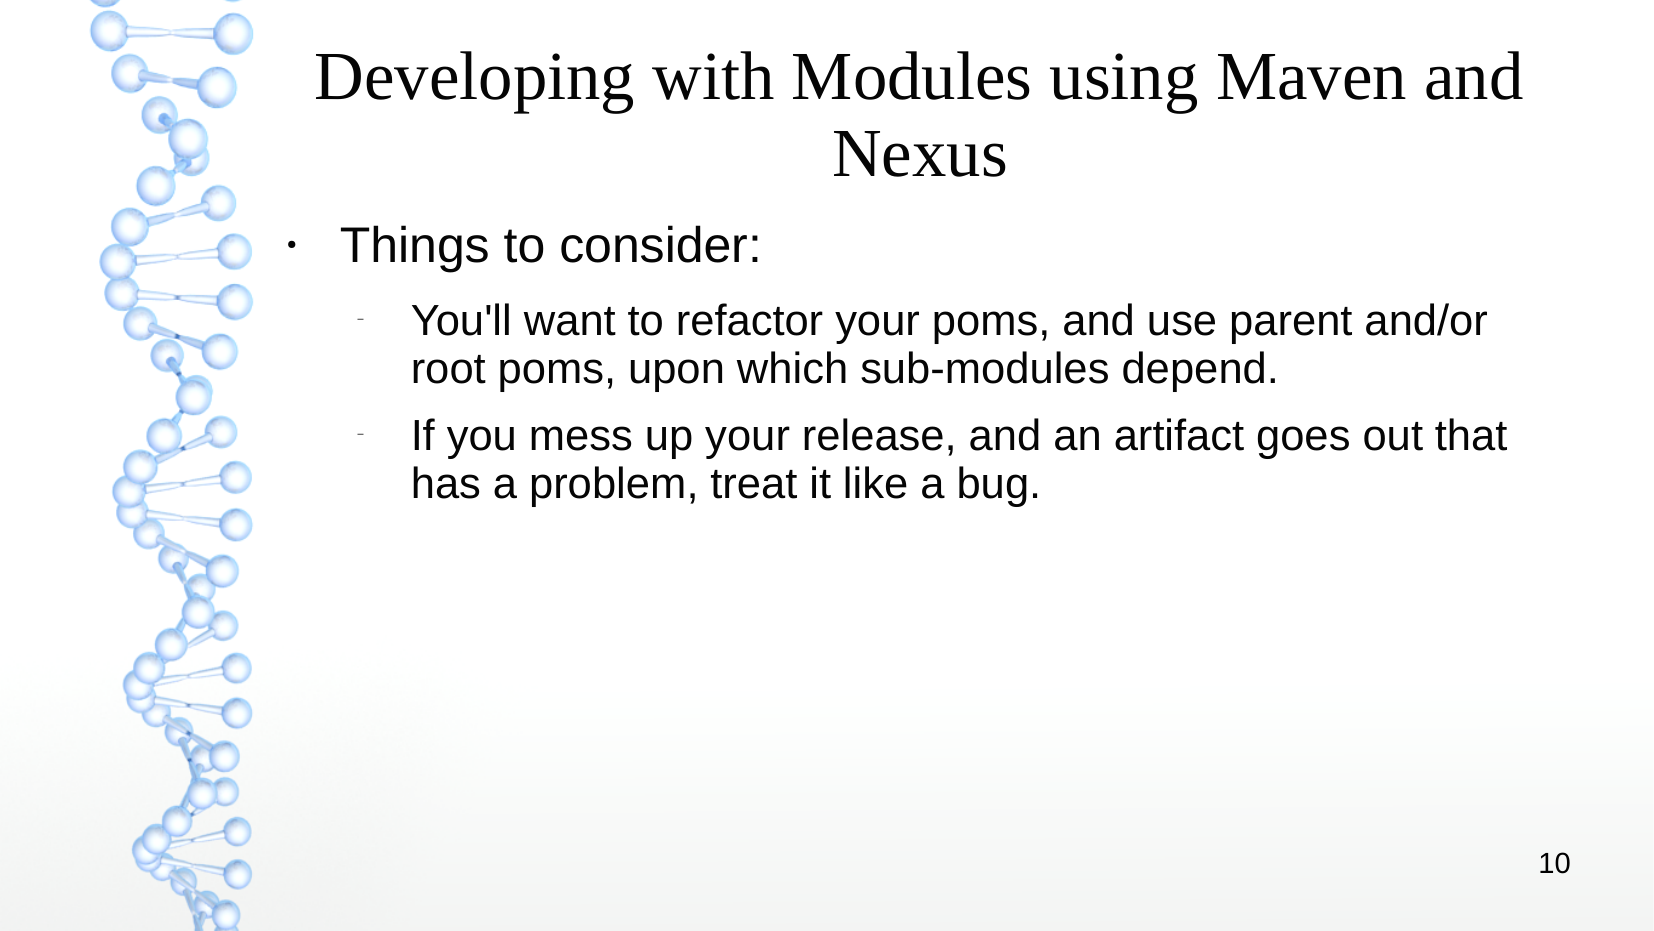

# Developing with Modules using Maven and Nexus
Things to consider:
You'll want to refactor your poms, and use parent and/or root poms, upon which sub-modules depend.
If you mess up your release, and an artifact goes out that has a problem, treat it like a bug.
10